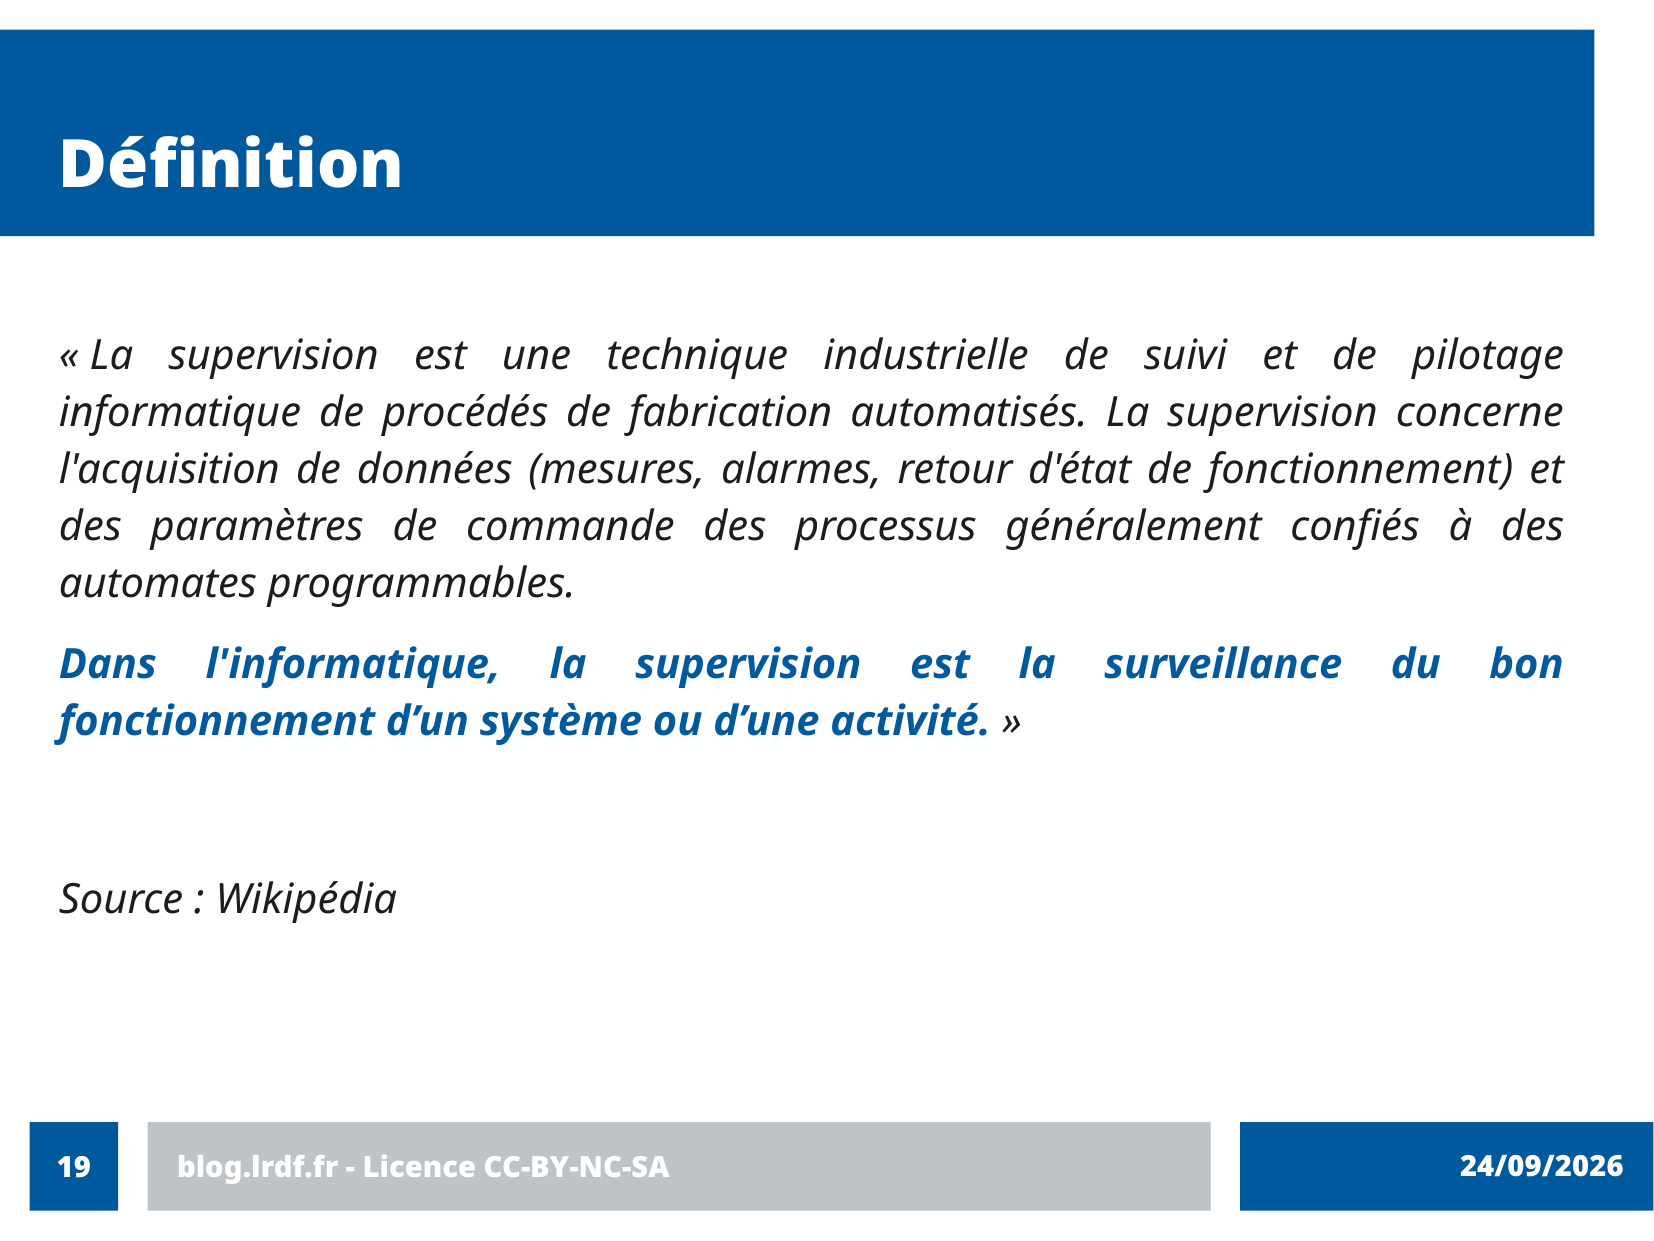

# Définition
« La supervision est une technique industrielle de suivi et de pilotage informatique de procédés de fabrication automatisés. La supervision concerne l'acquisition de données (mesures, alarmes, retour d'état de fonctionnement) et des paramètres de commande des processus généralement confiés à des automates programmables.
Dans l'informatique, la supervision est la surveillance du bon fonctionnement d’un système ou d’une activité. »
Source : Wikipédia
19
blog.lrdf.fr - Licence CC-BY-NC-SA